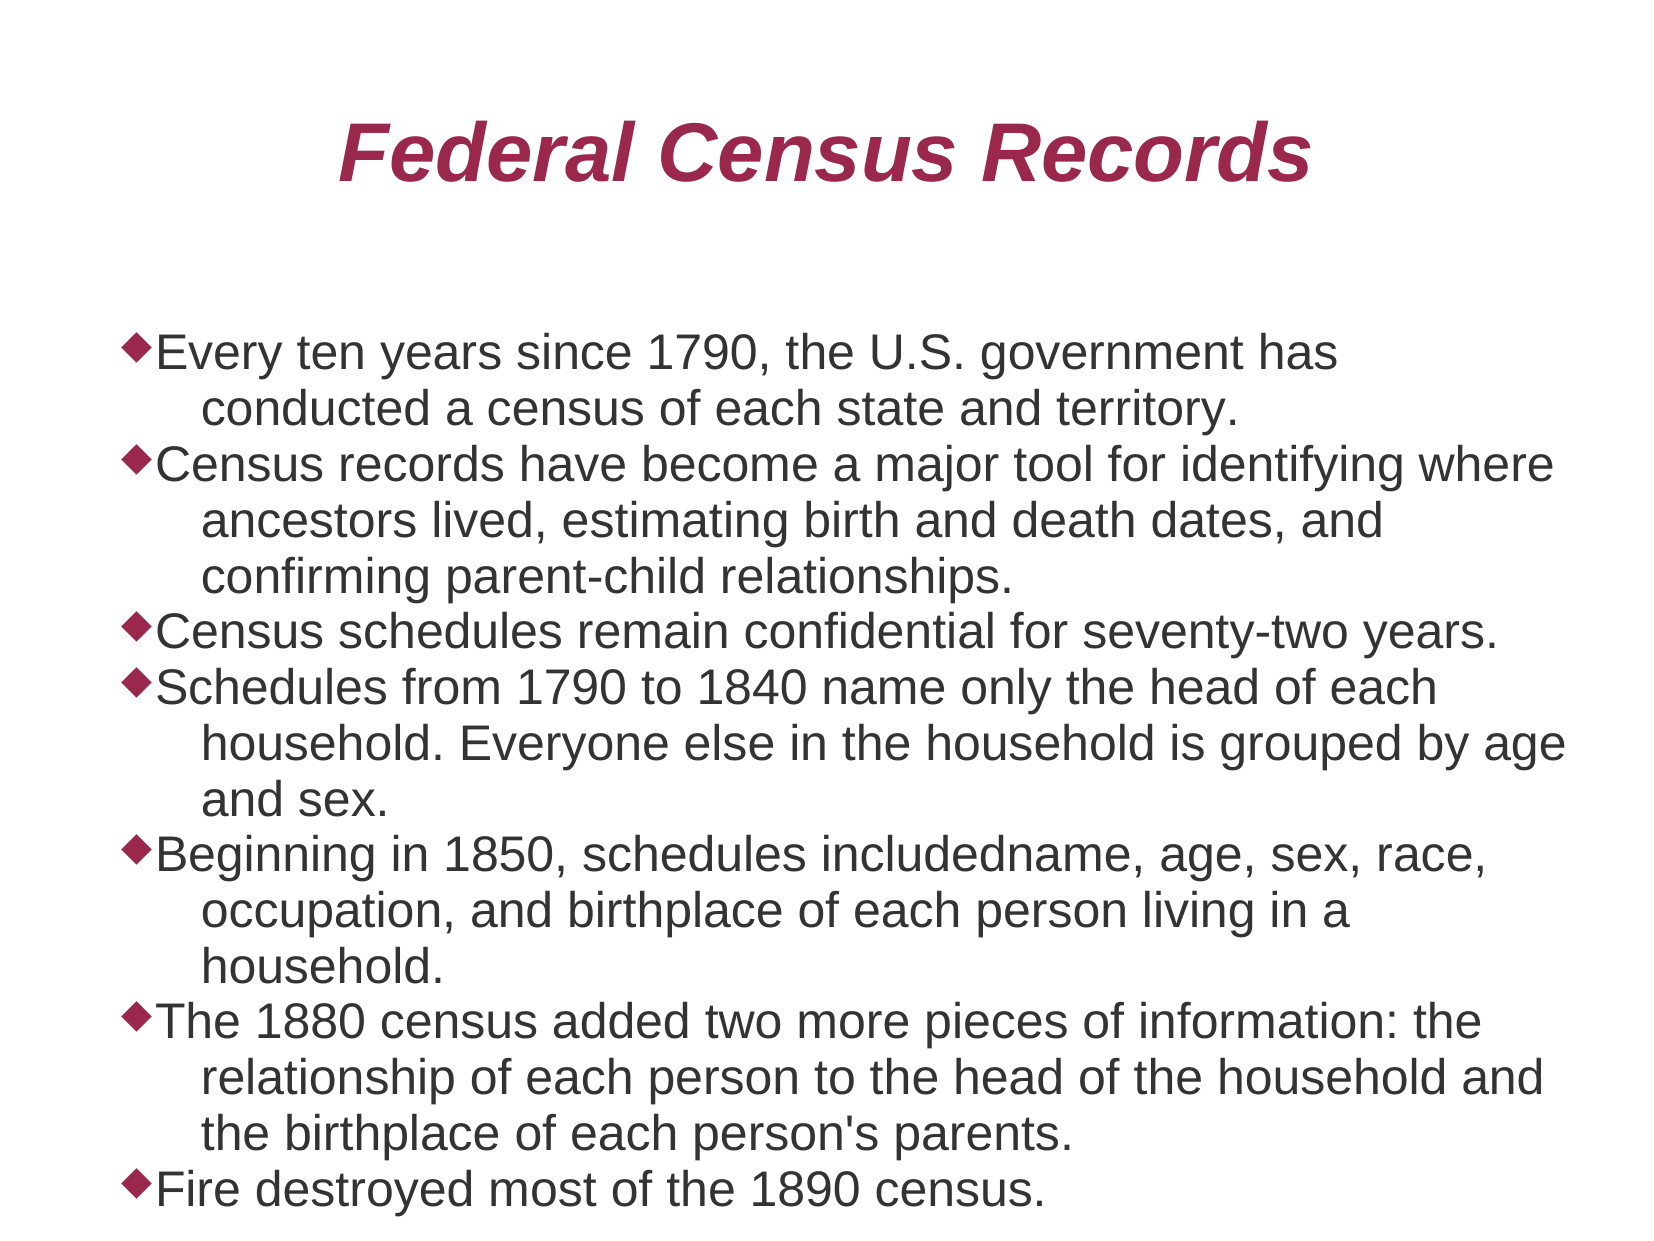

# Federal Census Records
Every ten years since 1790, the U.S. government has conducted a census of each state and territory.
Census records have become a major tool for identifying where ancestors lived, estimating birth and death dates, and confirming parent-child relationships.
Census schedules remain confidential for seventy-two years.
Schedules from 1790 to 1840 name only the head of each household. Everyone else in the household is grouped by age and sex.
Beginning in 1850, schedules includedname, age, sex, race, occupation, and birthplace of each person living in a household.
The 1880 census added two more pieces of information: the relationship of each person to the head of the household and the birthplace of each person's parents.
Fire destroyed most of the 1890 census.